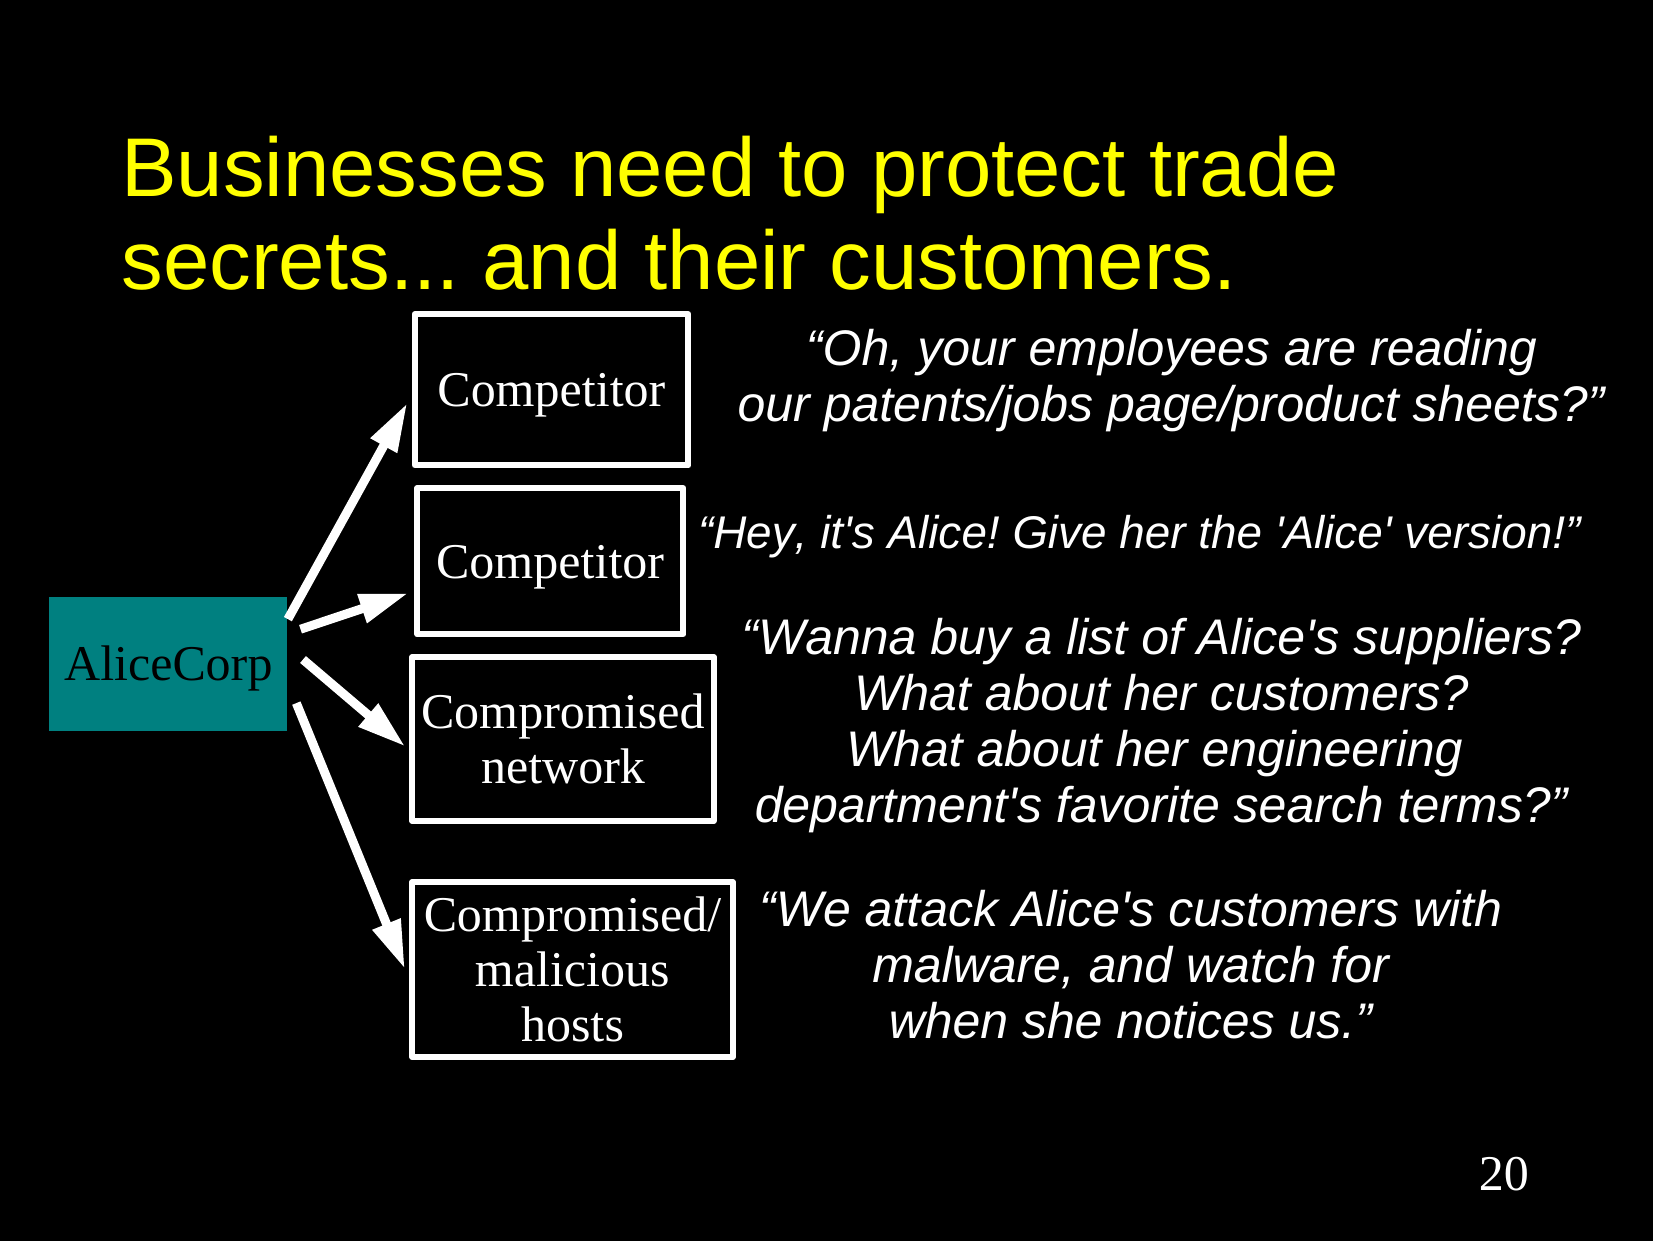

# Businesses need to protect trade secrets... and their customers.
Competitor
“Oh, your employees are reading
 our patents/jobs page/product sheets?”
Competitor
“Hey, it's Alice! Give her the 'Alice' version!”
AliceCorp
“Wanna buy a list of Alice's suppliers?
What about her customers?
What about her engineering
department's favorite search terms?”
Compromised
network
“We attack Alice's customers with
malware, and watch for
when she notices us.”
Compromised/
malicious
hosts